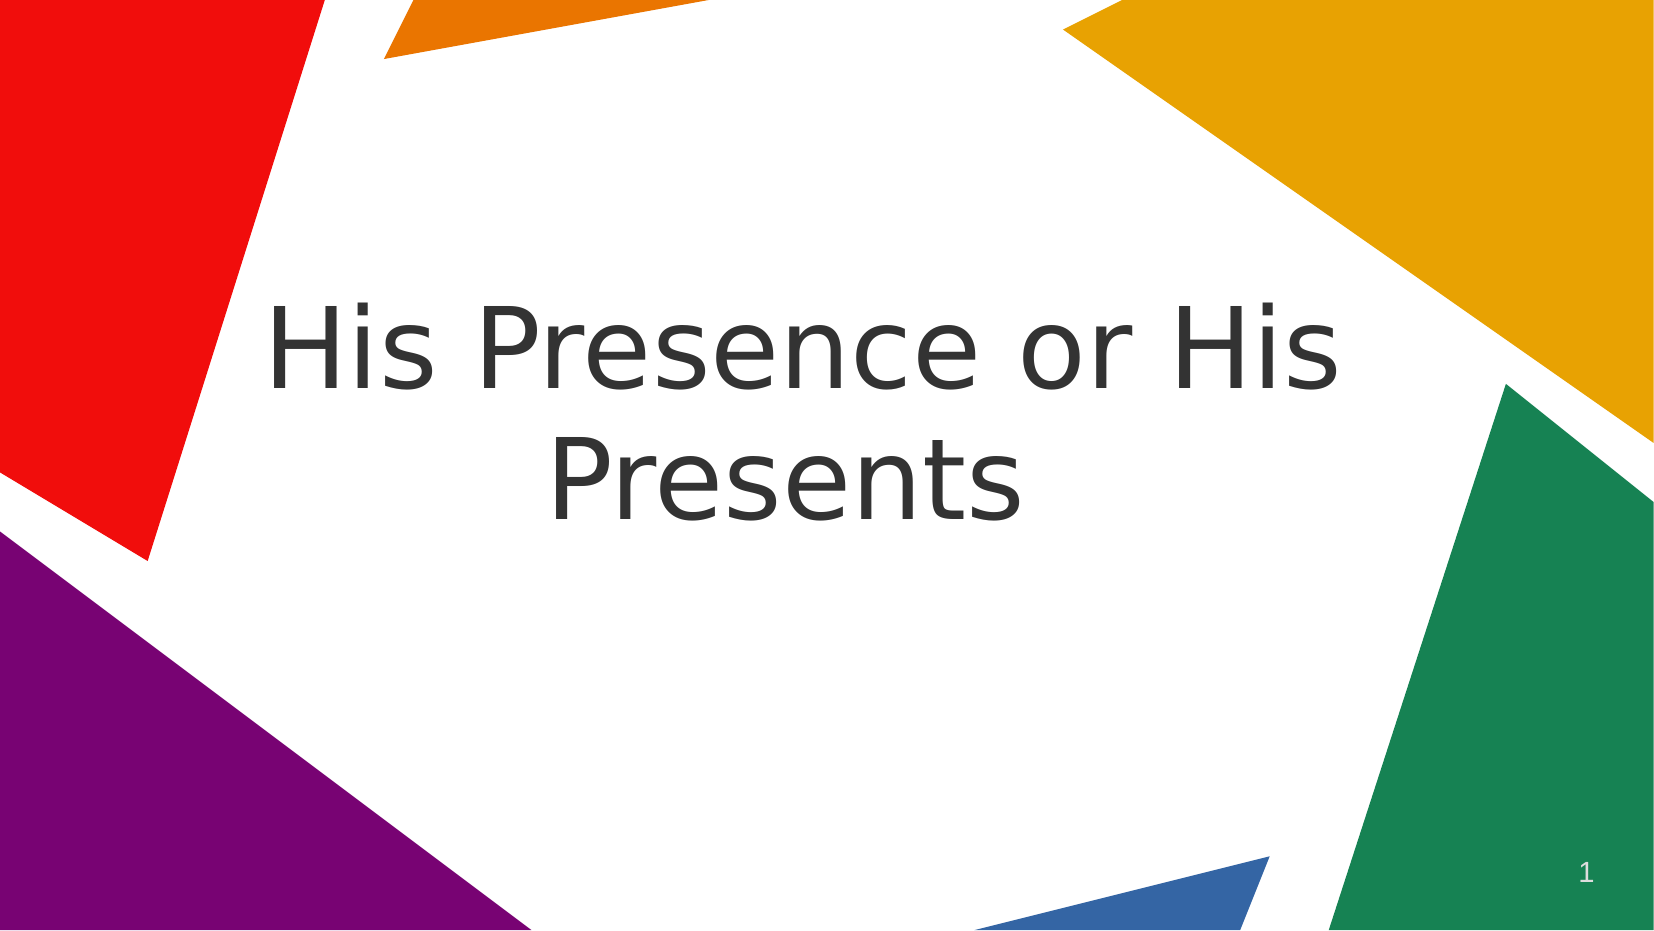

# His Presence or His Presents
1